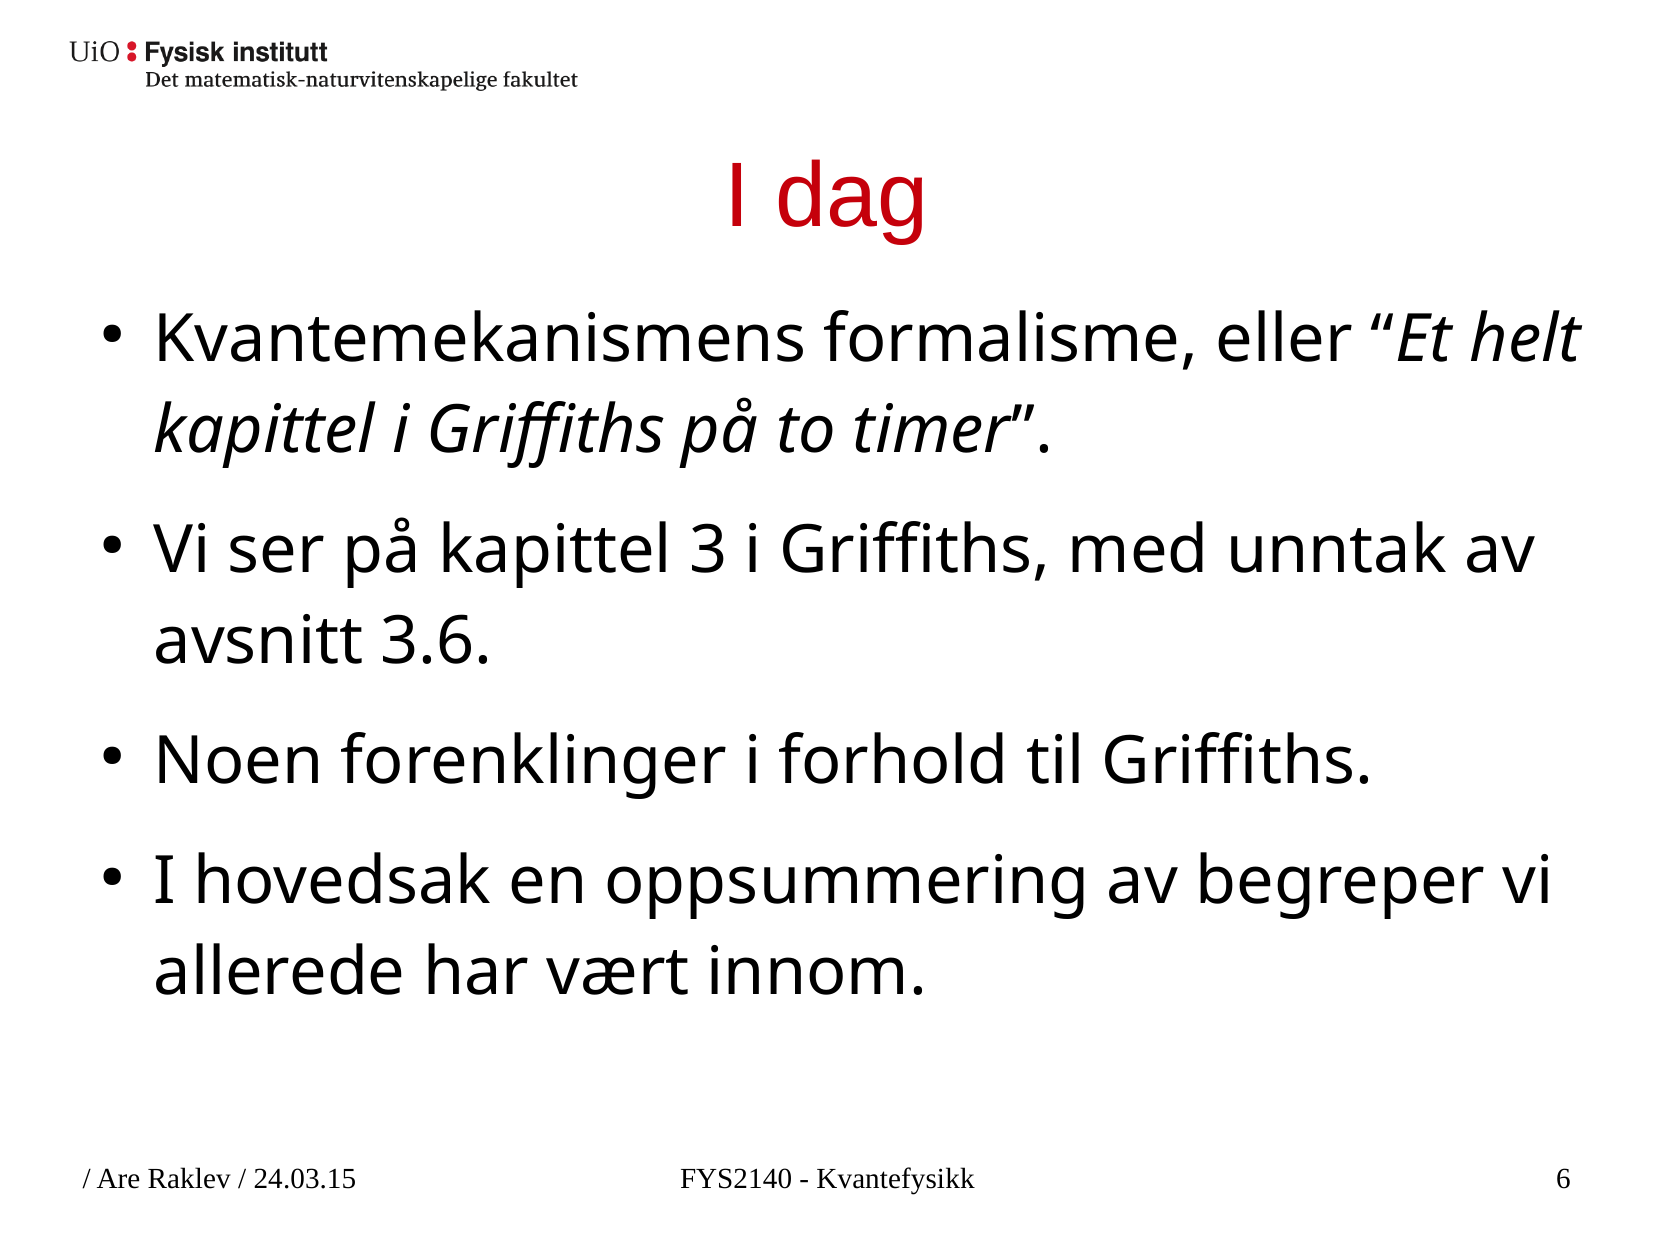

# I dag
Kvantemekanismens formalisme, eller “Et helt kapittel i Griffiths på to timer”.
Vi ser på kapittel 3 i Griffiths, med unntak av avsnitt 3.6.
Noen forenklinger i forhold til Griffiths.
I hovedsak en oppsummering av begreper vi allerede har vært innom.
/ Are Raklev / 24.03.15
FYS2140 - Kvantefysikk
6